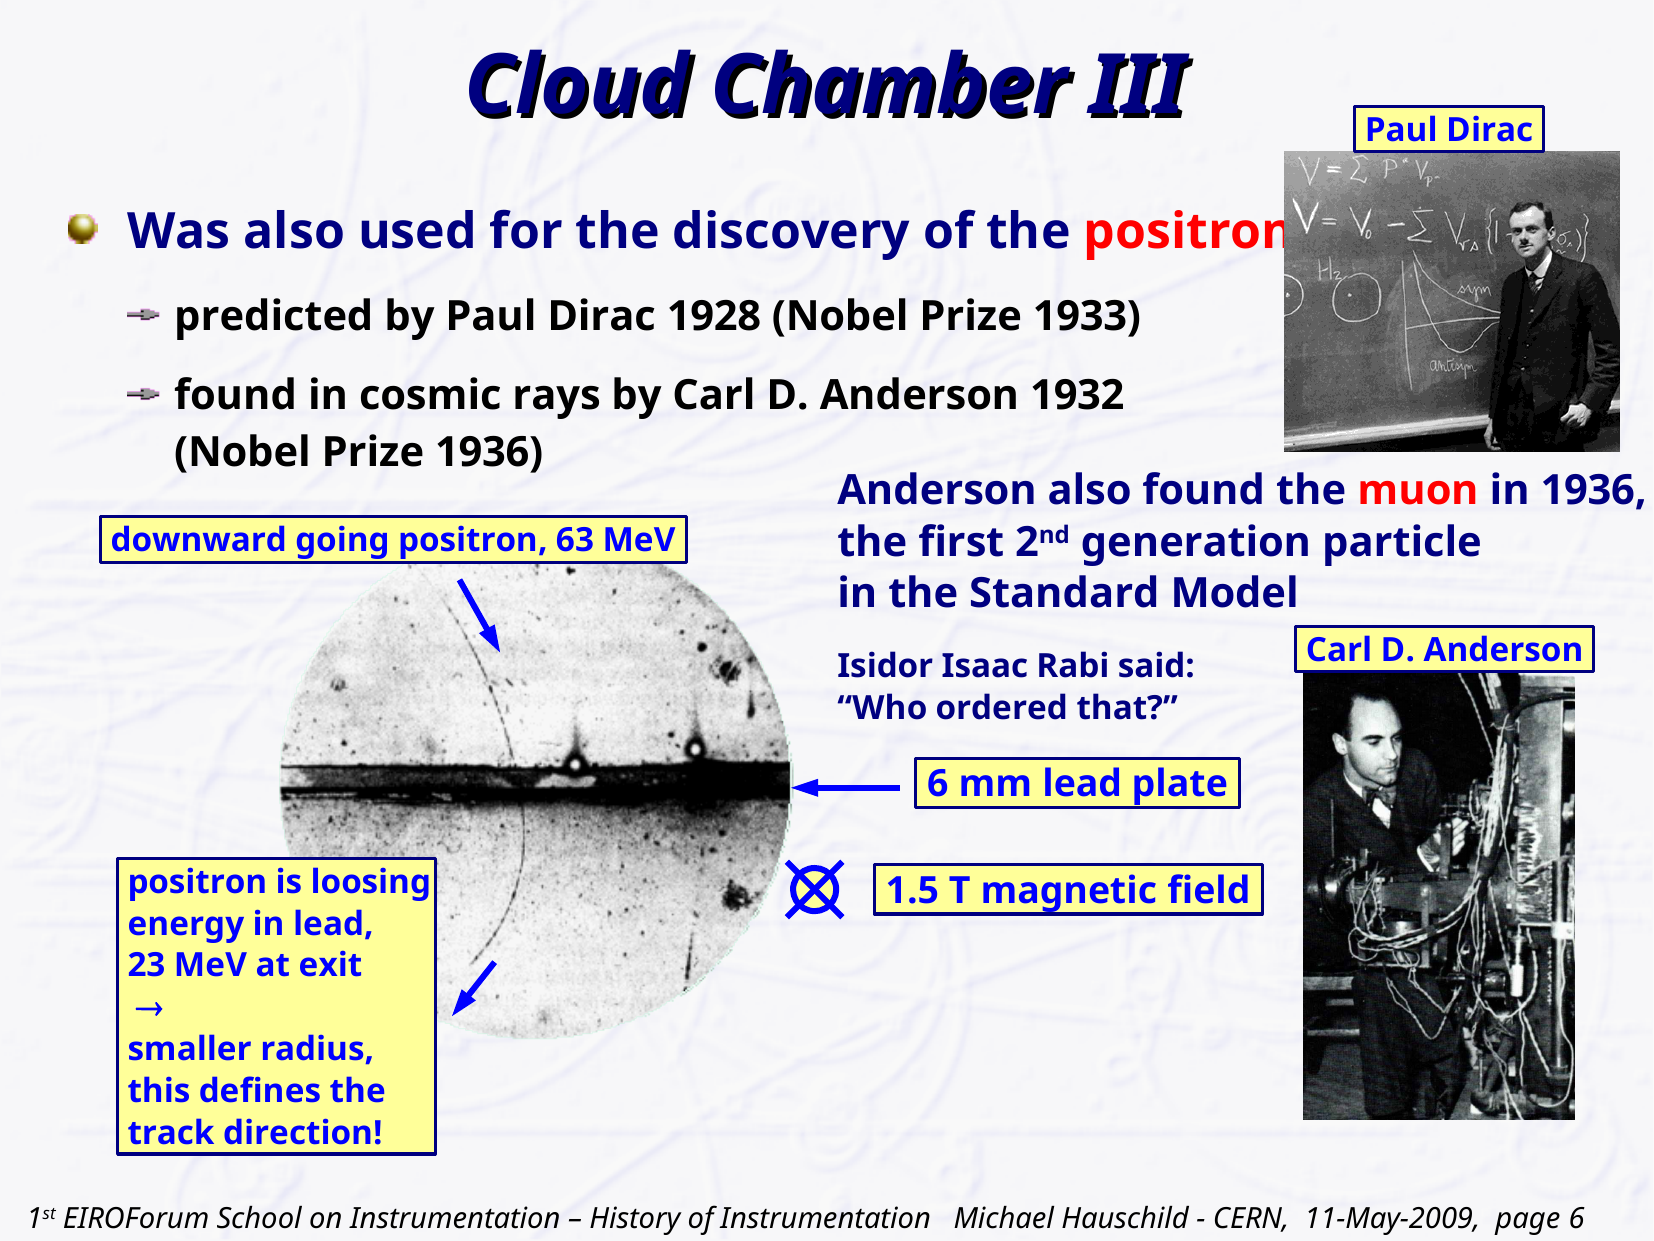

# Cloud Chamber III
 Paul Dirac
Was also used for the discovery of the positron
predicted by Paul Dirac 1928 (Nobel Prize 1933)
found in cosmic rays by Carl D. Anderson 1932 						(Nobel Prize 1936)
Anderson also found the muon in 1936,
the first 2nd generation particle
in the Standard Model
Isidor Isaac Rabi said:
“Who ordered that?”
 downward going positron, 63 MeV
 Carl D. Anderson
 6 mm lead plate
 positron is loosing
 energy in lead,
 23 MeV at exit
 
 smaller radius,
 this defines the
 track direction!
 1.5 T magnetic field